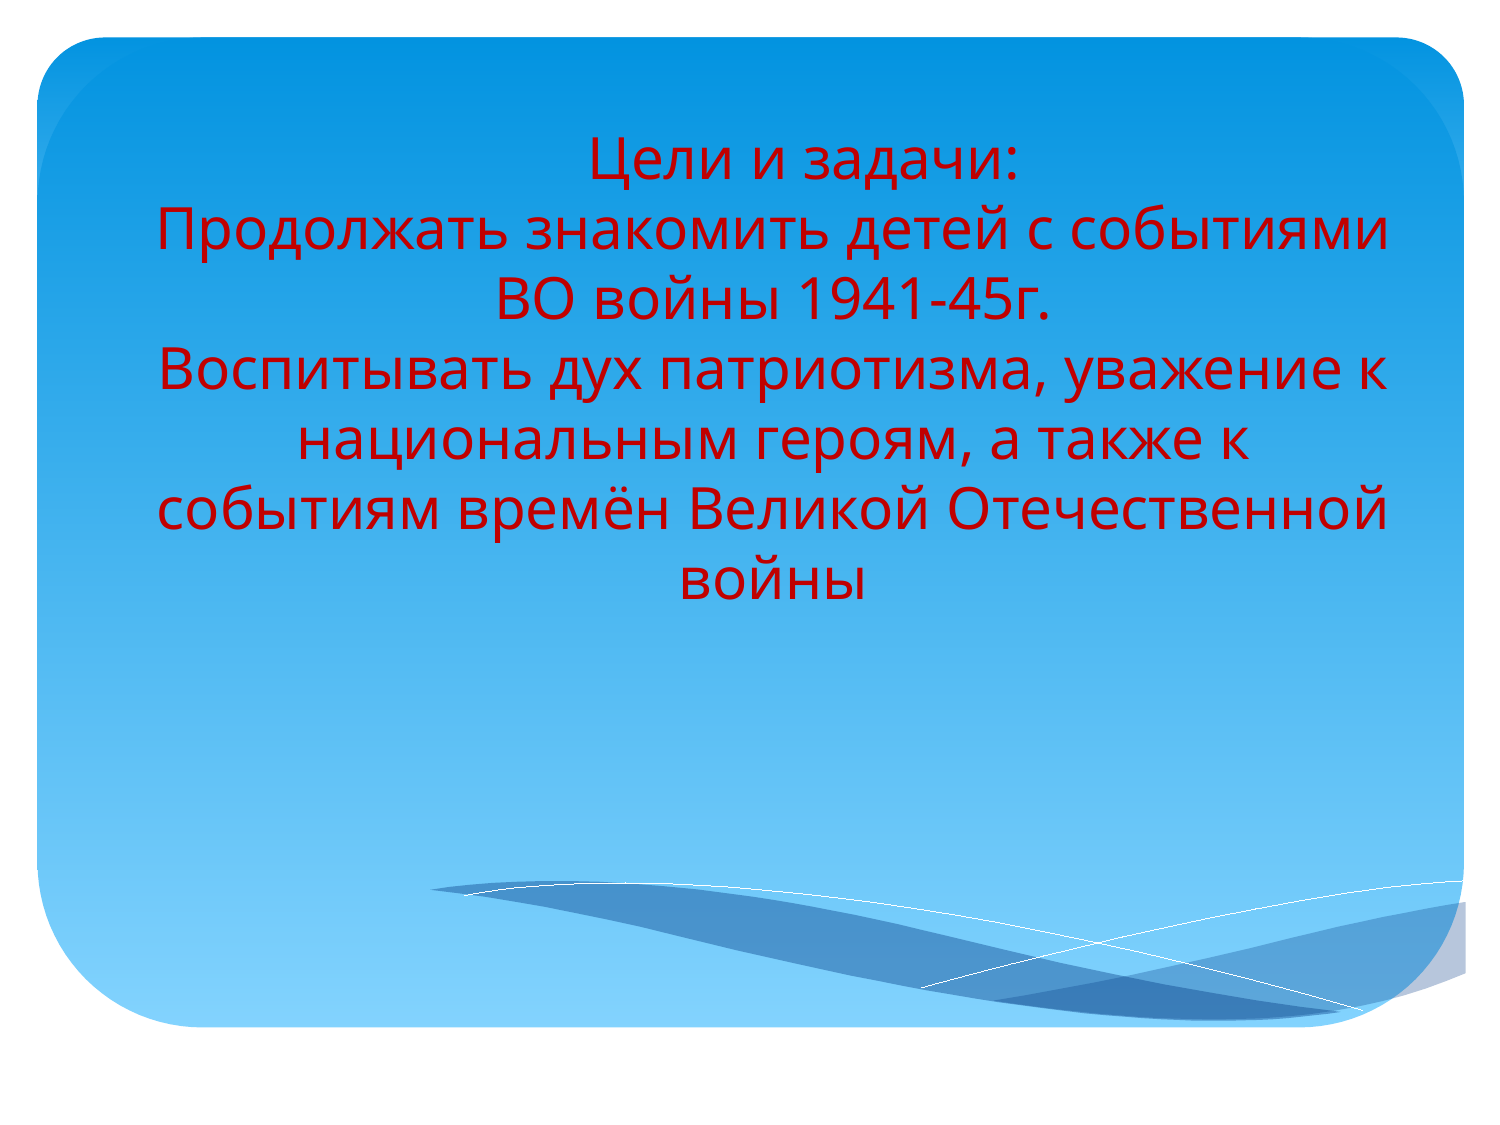

# Цели и задачи: Продолжать знакомить детей с событиями ВО войны 1941-45г. Воспитывать дух патриотизма, уважение к национальным героям, а также к событиям времён Великой Отечественной войны